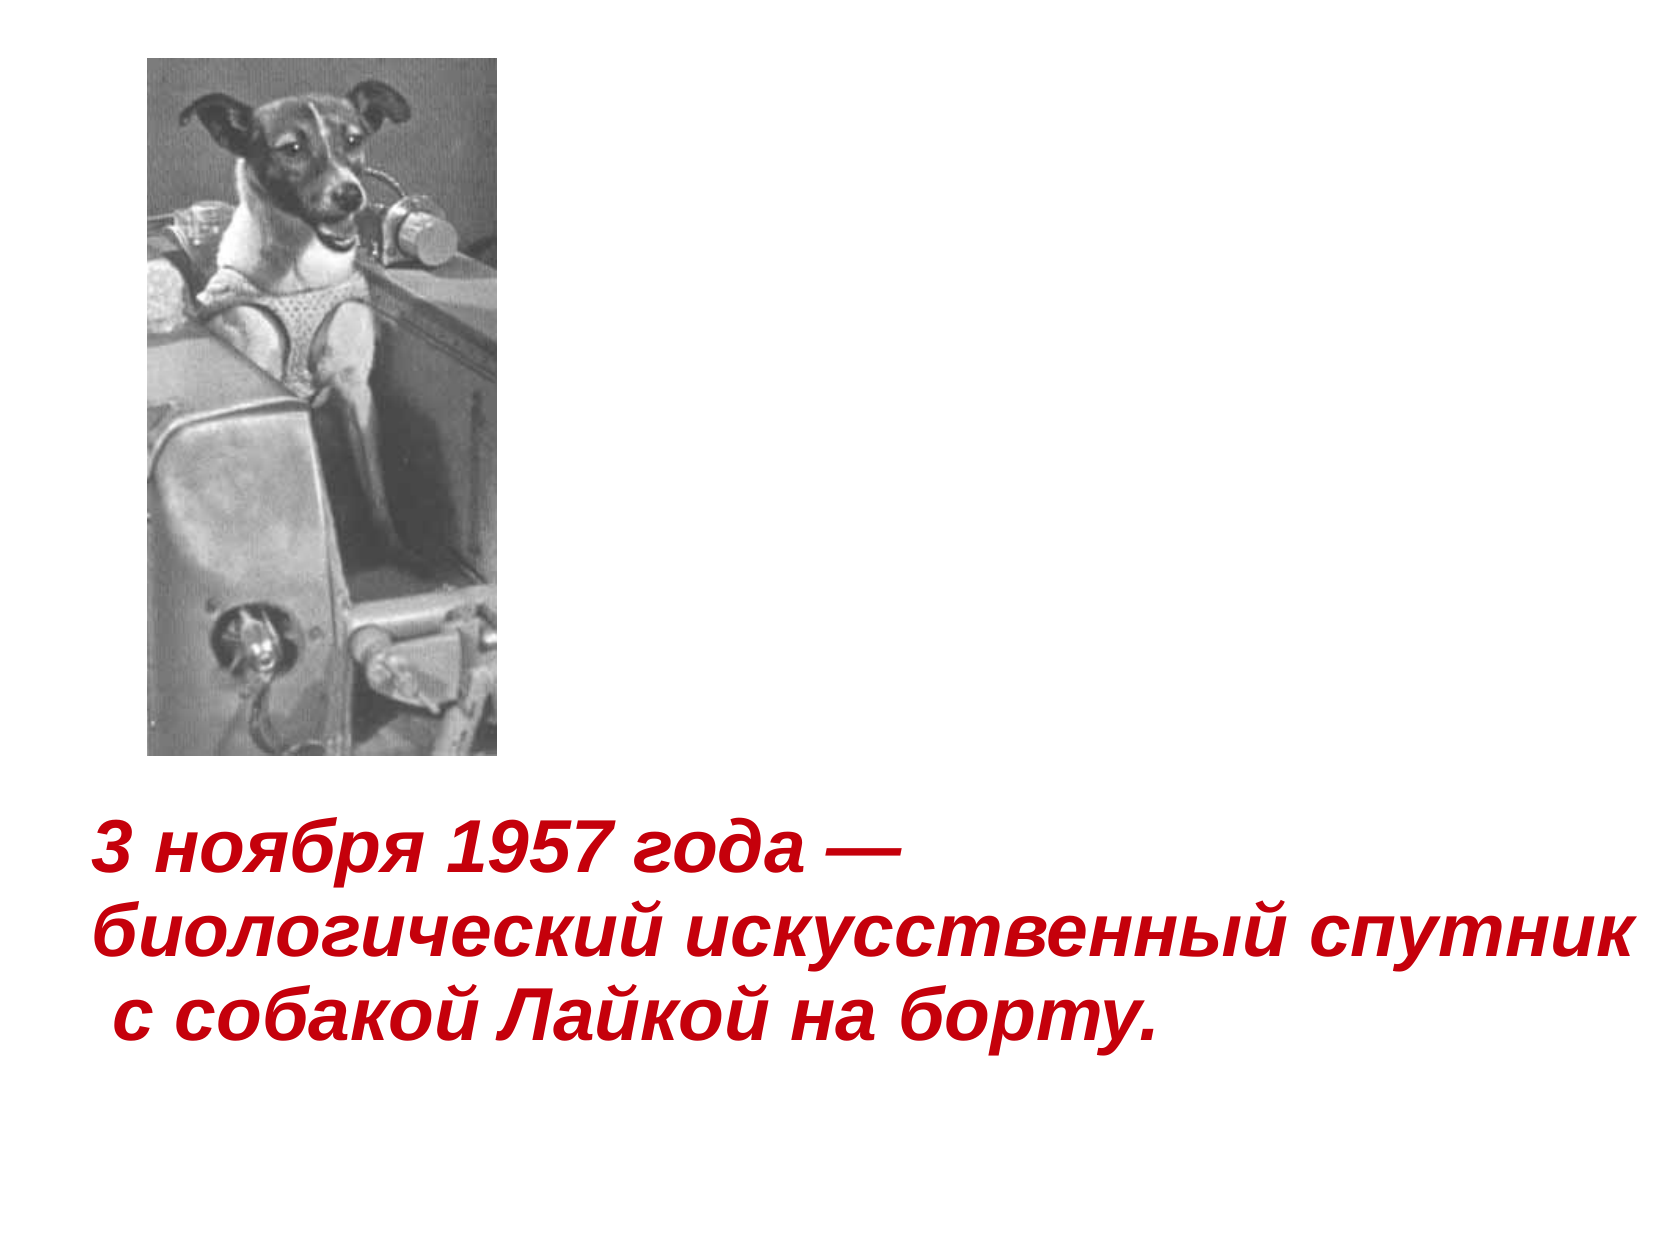

#
3 ноября 1957 года —
биологический искусственный спутник
 с собакой Лайкой на борту.